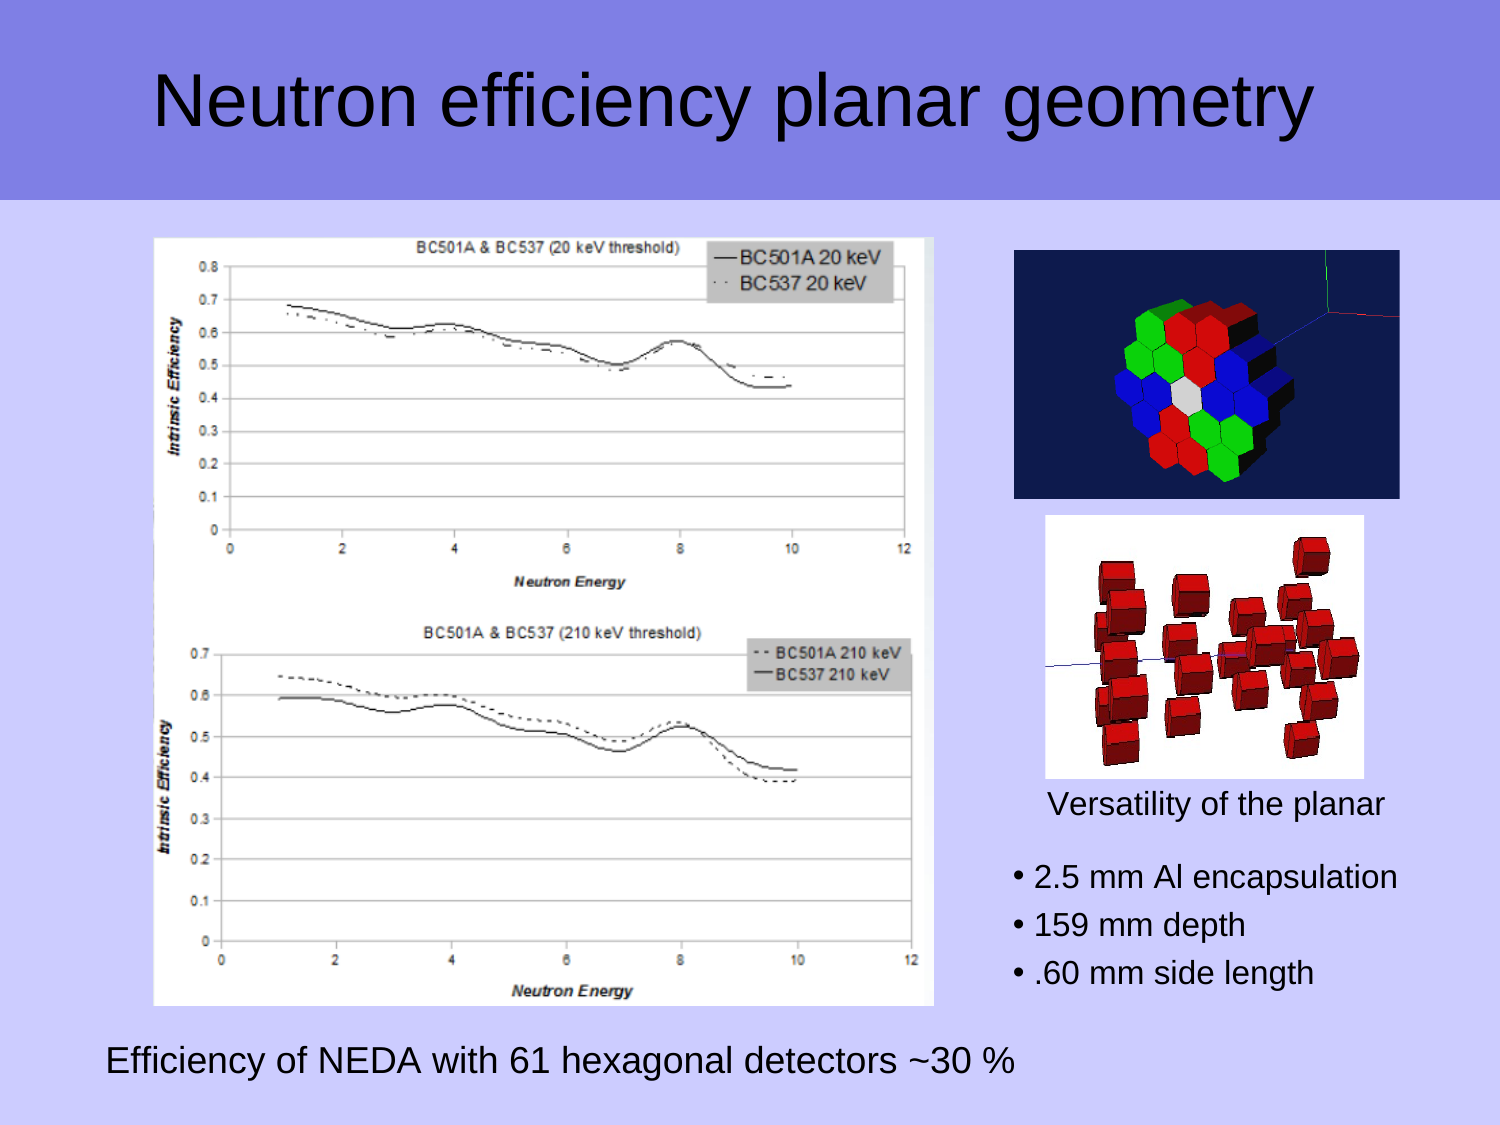

# Neutron efficiency planar geometry
Versatility of the planar
2.5 mm Al encapsulation
159 mm depth
.60 mm side length
Efficiency of NEDA with 61 hexagonal detectors ~30 %